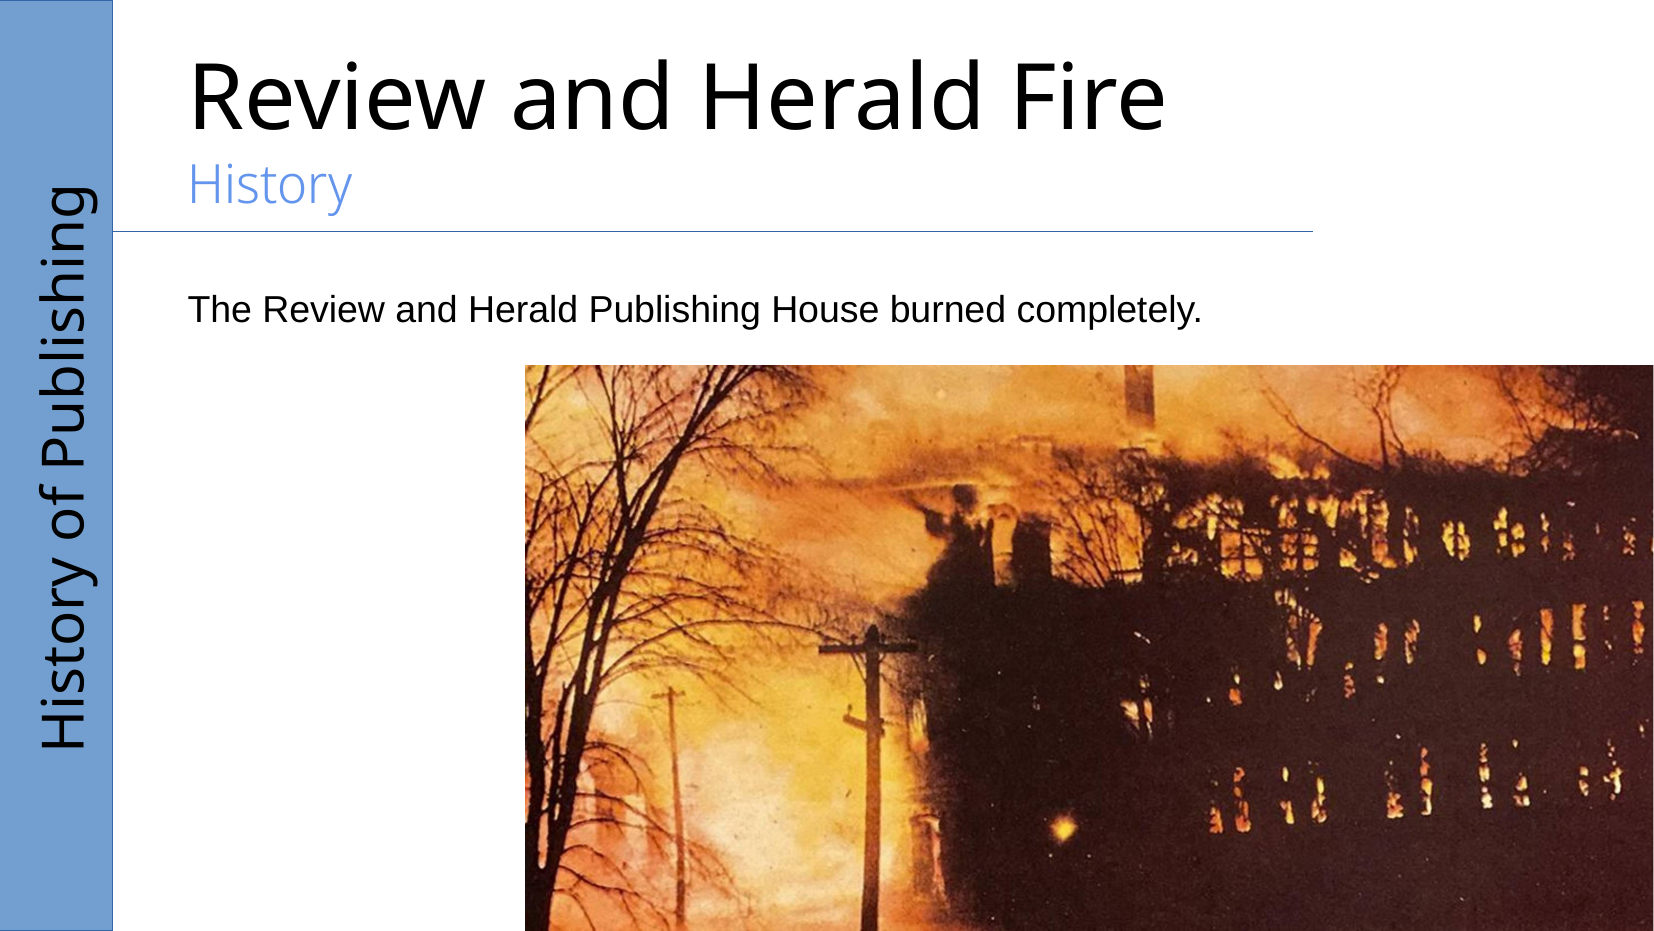

# Review and Herald Fire
History
The Review and Herald Publishing House burned completely.
History of Publishing